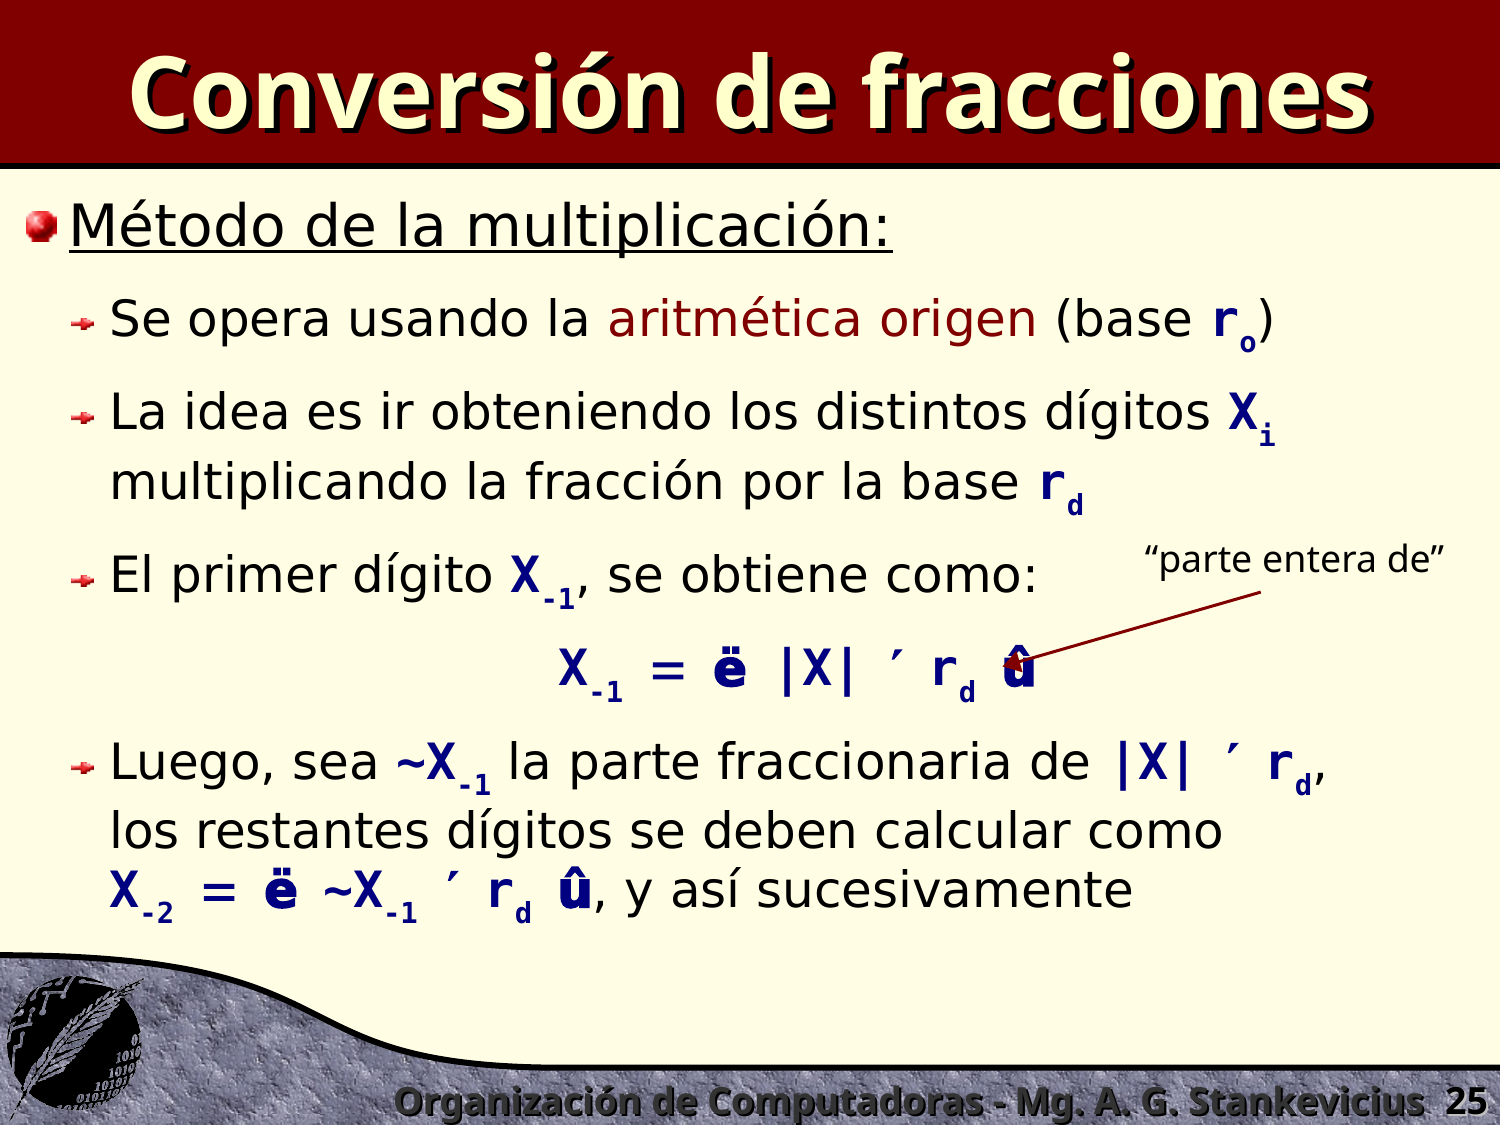

# Conversión de fracciones
Método de la multiplicación:
Se opera usando la aritmética origen (base ro)
La idea es ir obteniendo los distintos dígitos Xi multiplicando la fracción por la base rd
El primer dígito X-1, se obtiene como:
X-1 = ë |X| ´ rd û
Luego, sea ~X-1 la parte fraccionaria de |X| ´ rd,
los restantes dígitos se deben calcular como
X-2 = ë ~X-1 ´ rd û, y así sucesivamente
“parte entera de”
25